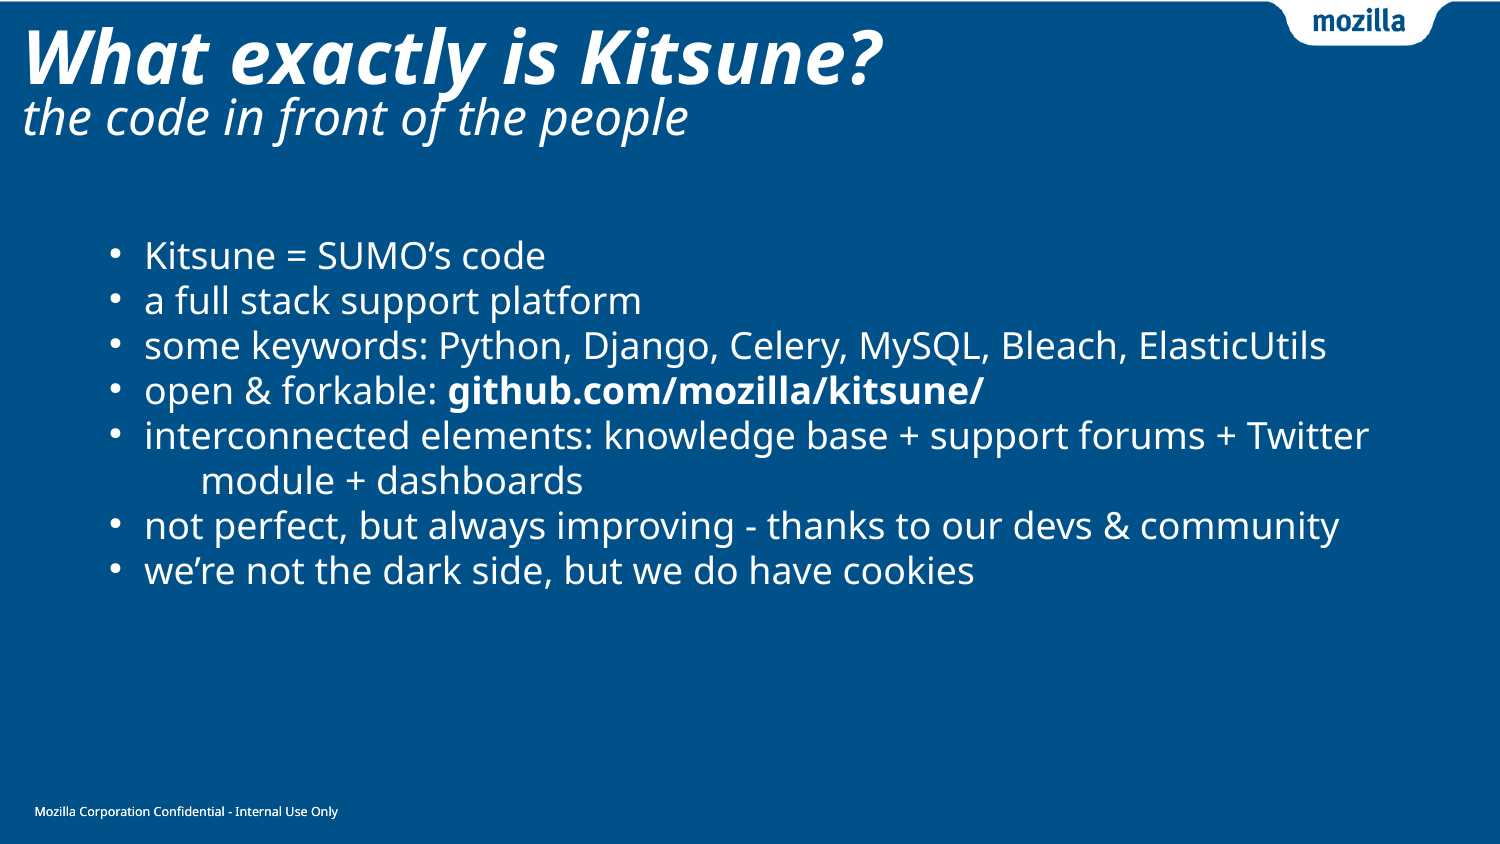

# What exactly is Kitsune?
the code in front of the people
Kitsune = SUMO’s code
a full stack support platform
some keywords: Python, Django, Celery, MySQL, Bleach, ElasticUtils
open & forkable: github.com/mozilla/kitsune/
interconnected elements: knowledge base + support forums + Twitter module + dashboards
not perfect, but always improving - thanks to our devs & community
we’re not the dark side, but we do have cookies